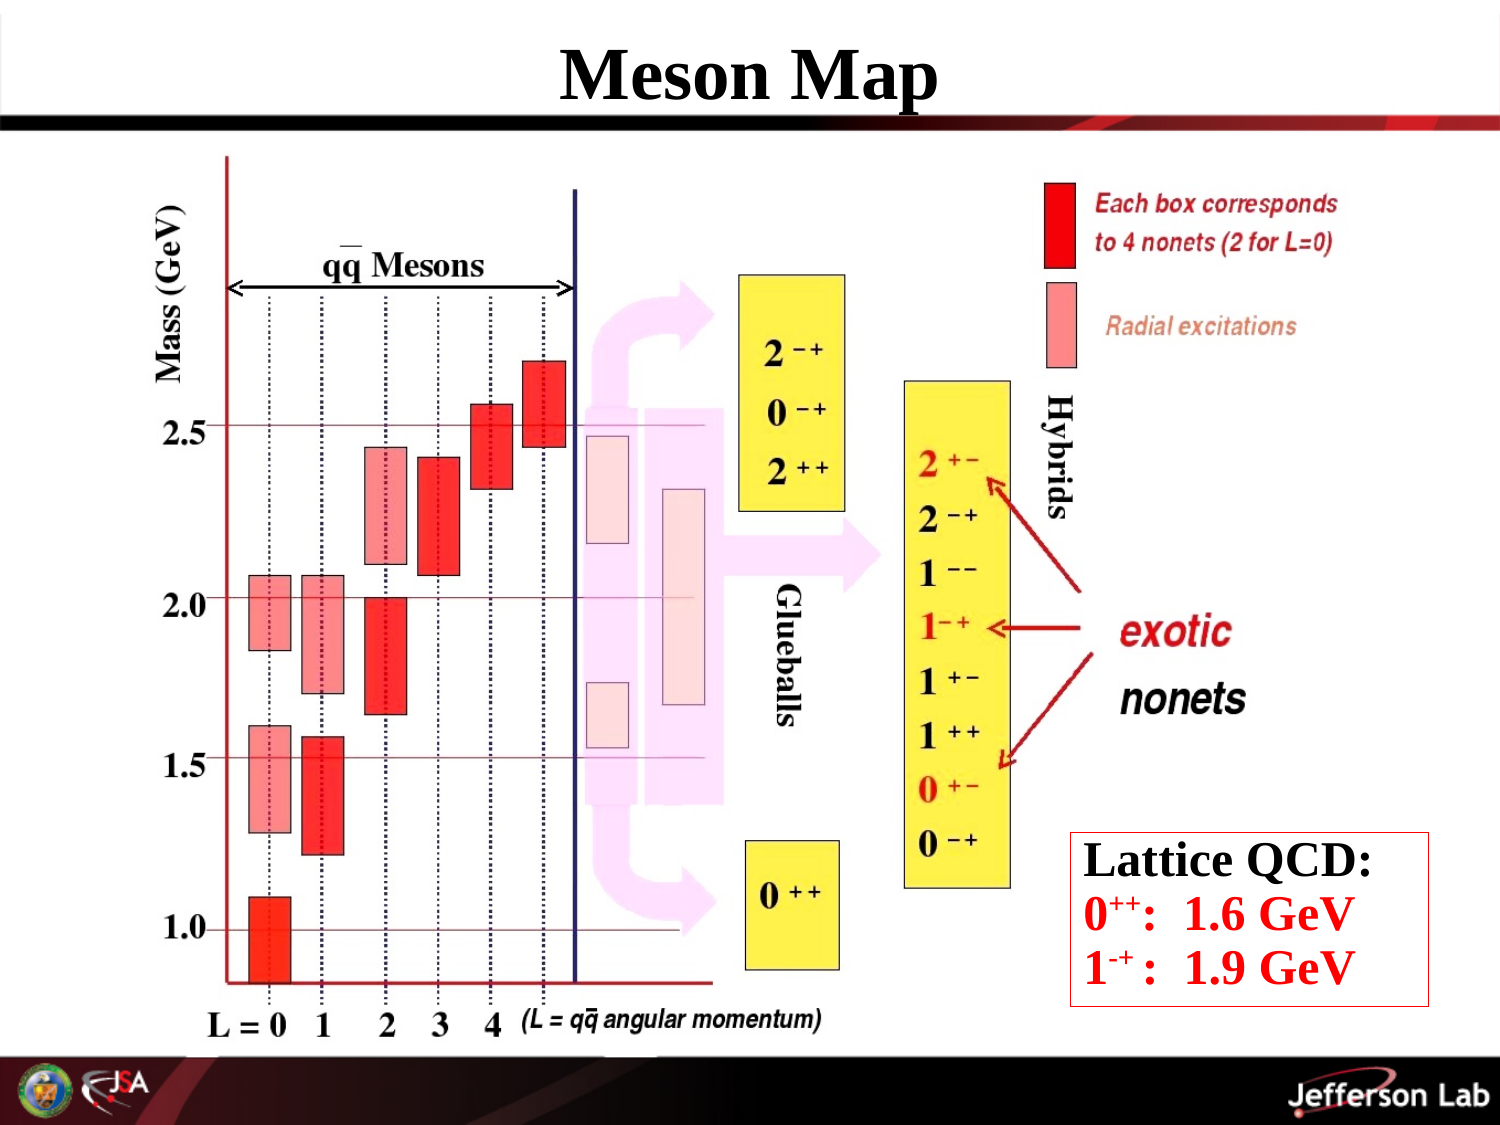

# Meson Map
 Lattice QCD:
 0++: 1.6 GeV
 1-+ : 1.9 GeV